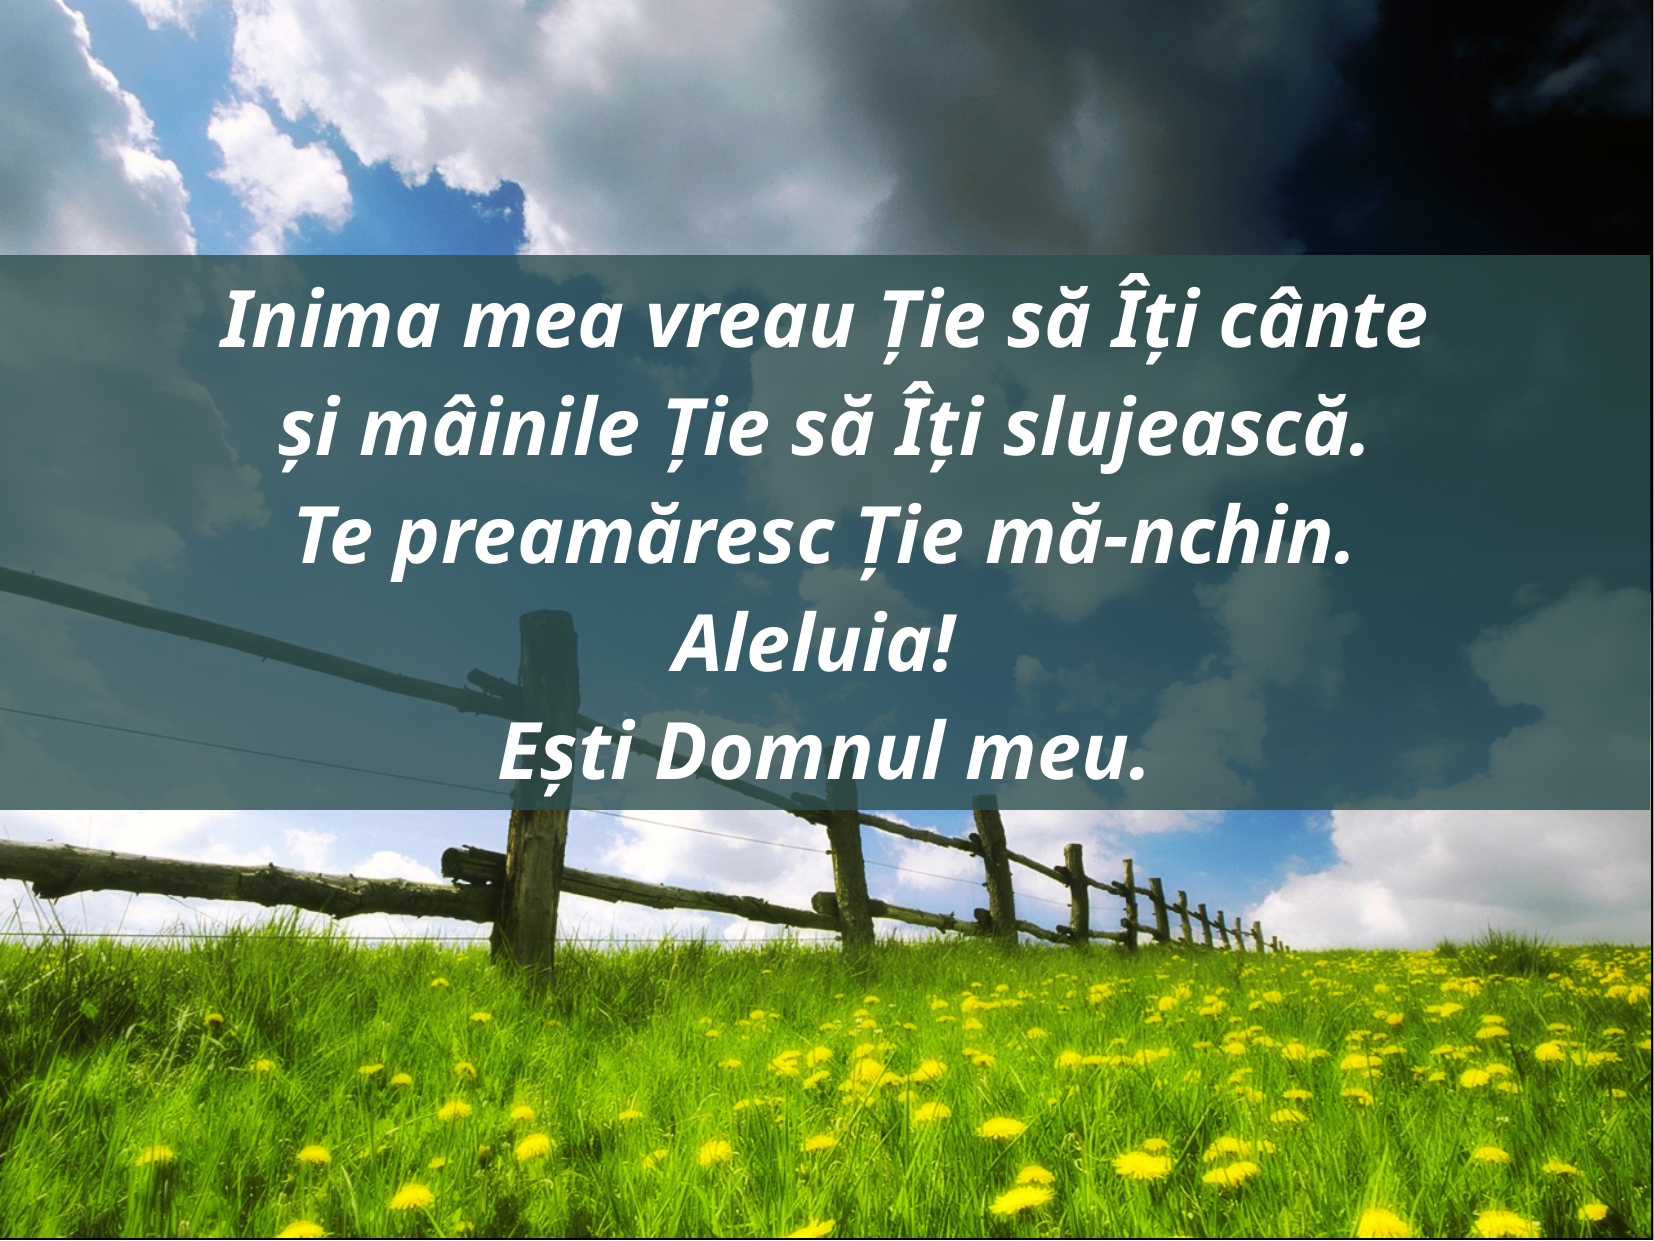

Inima mea vreau Ție să Îți cânte
şi mâinile Ție să Îți slujească.
Te preamăresc Ție mă-nchin.
Aleluia!
Ești Domnul meu.